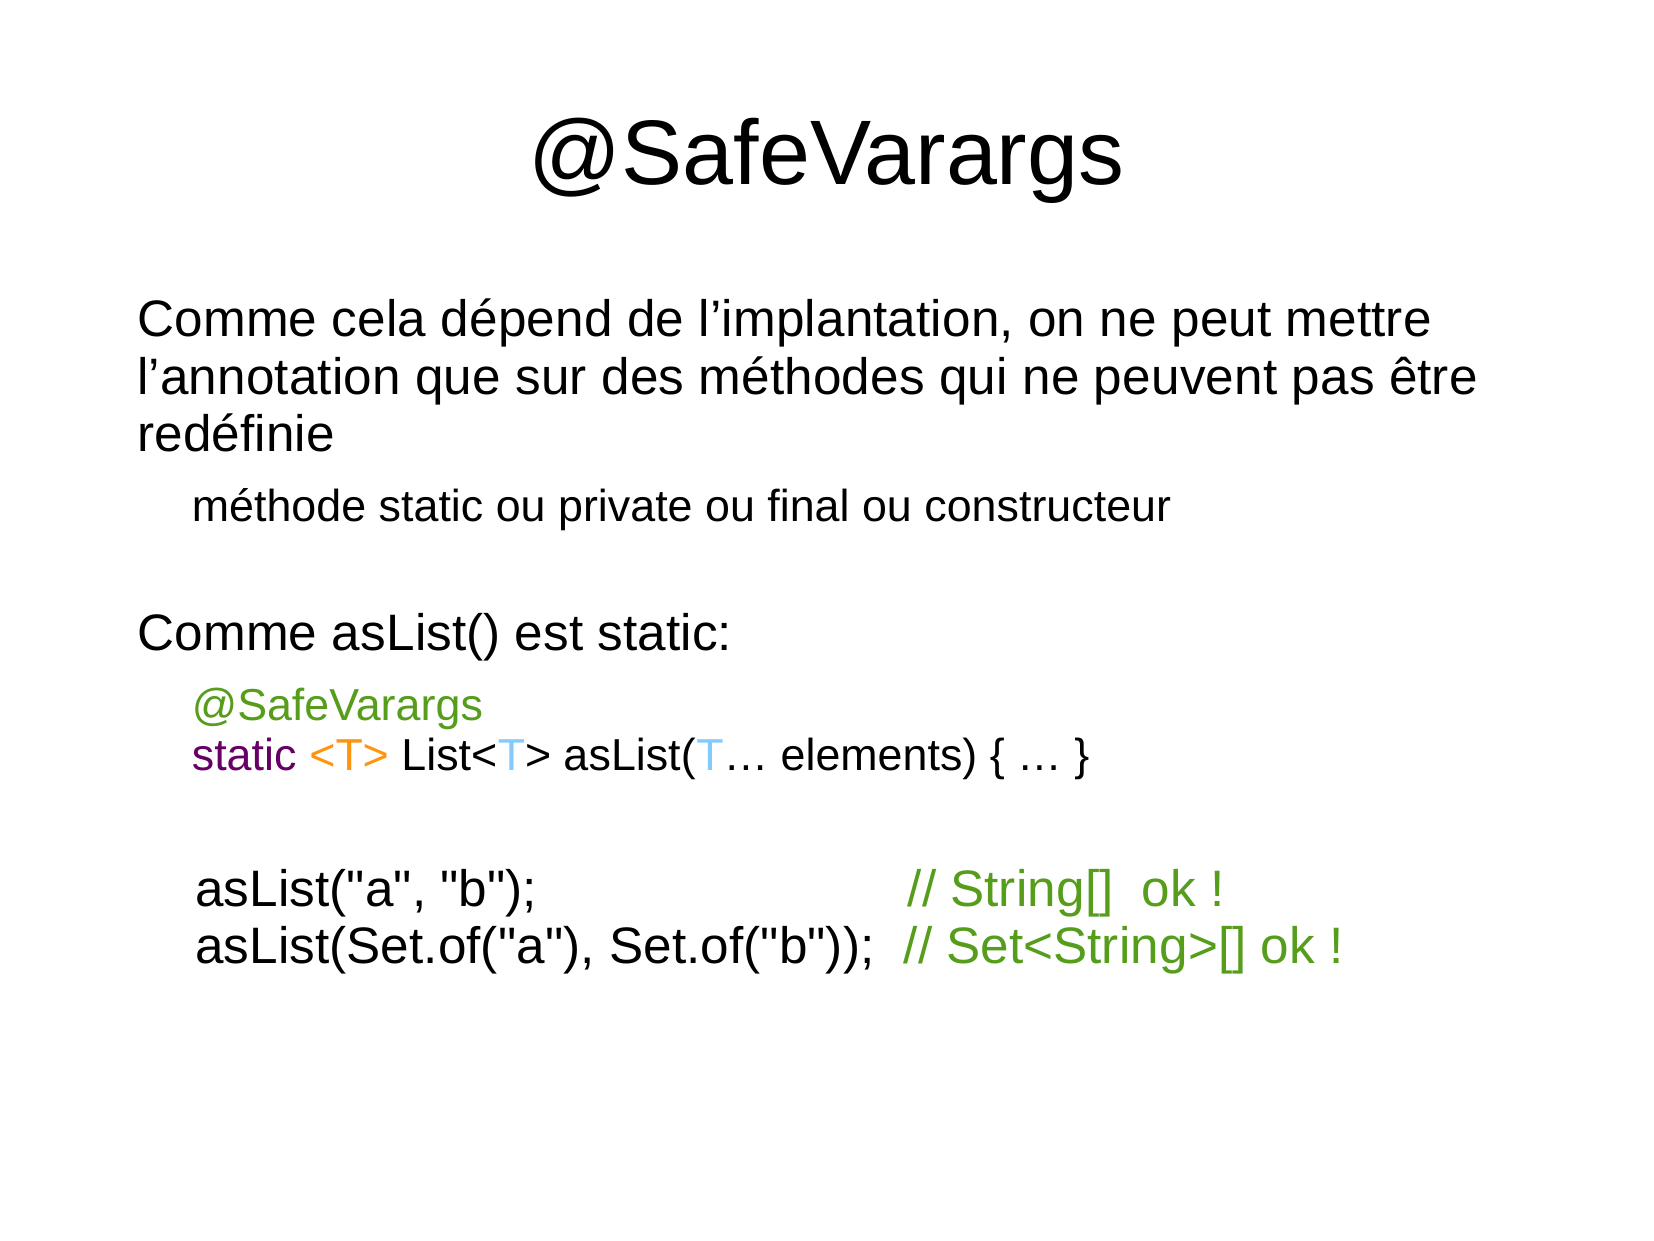

# @SafeVarargs
Comme cela dépend de l’implantation, on ne peut mettre l’annotation que sur des méthodes qui ne peuvent pas être redéfinie
méthode static ou private ou final ou constructeur
Comme asList() est static:
@SafeVarargs
static <T> List<T> asList(T… elements) { … }
	asList("a", "b"); // String[] ok !
	asList(Set.of("a"), Set.of("b")); // Set<String>[] ok !